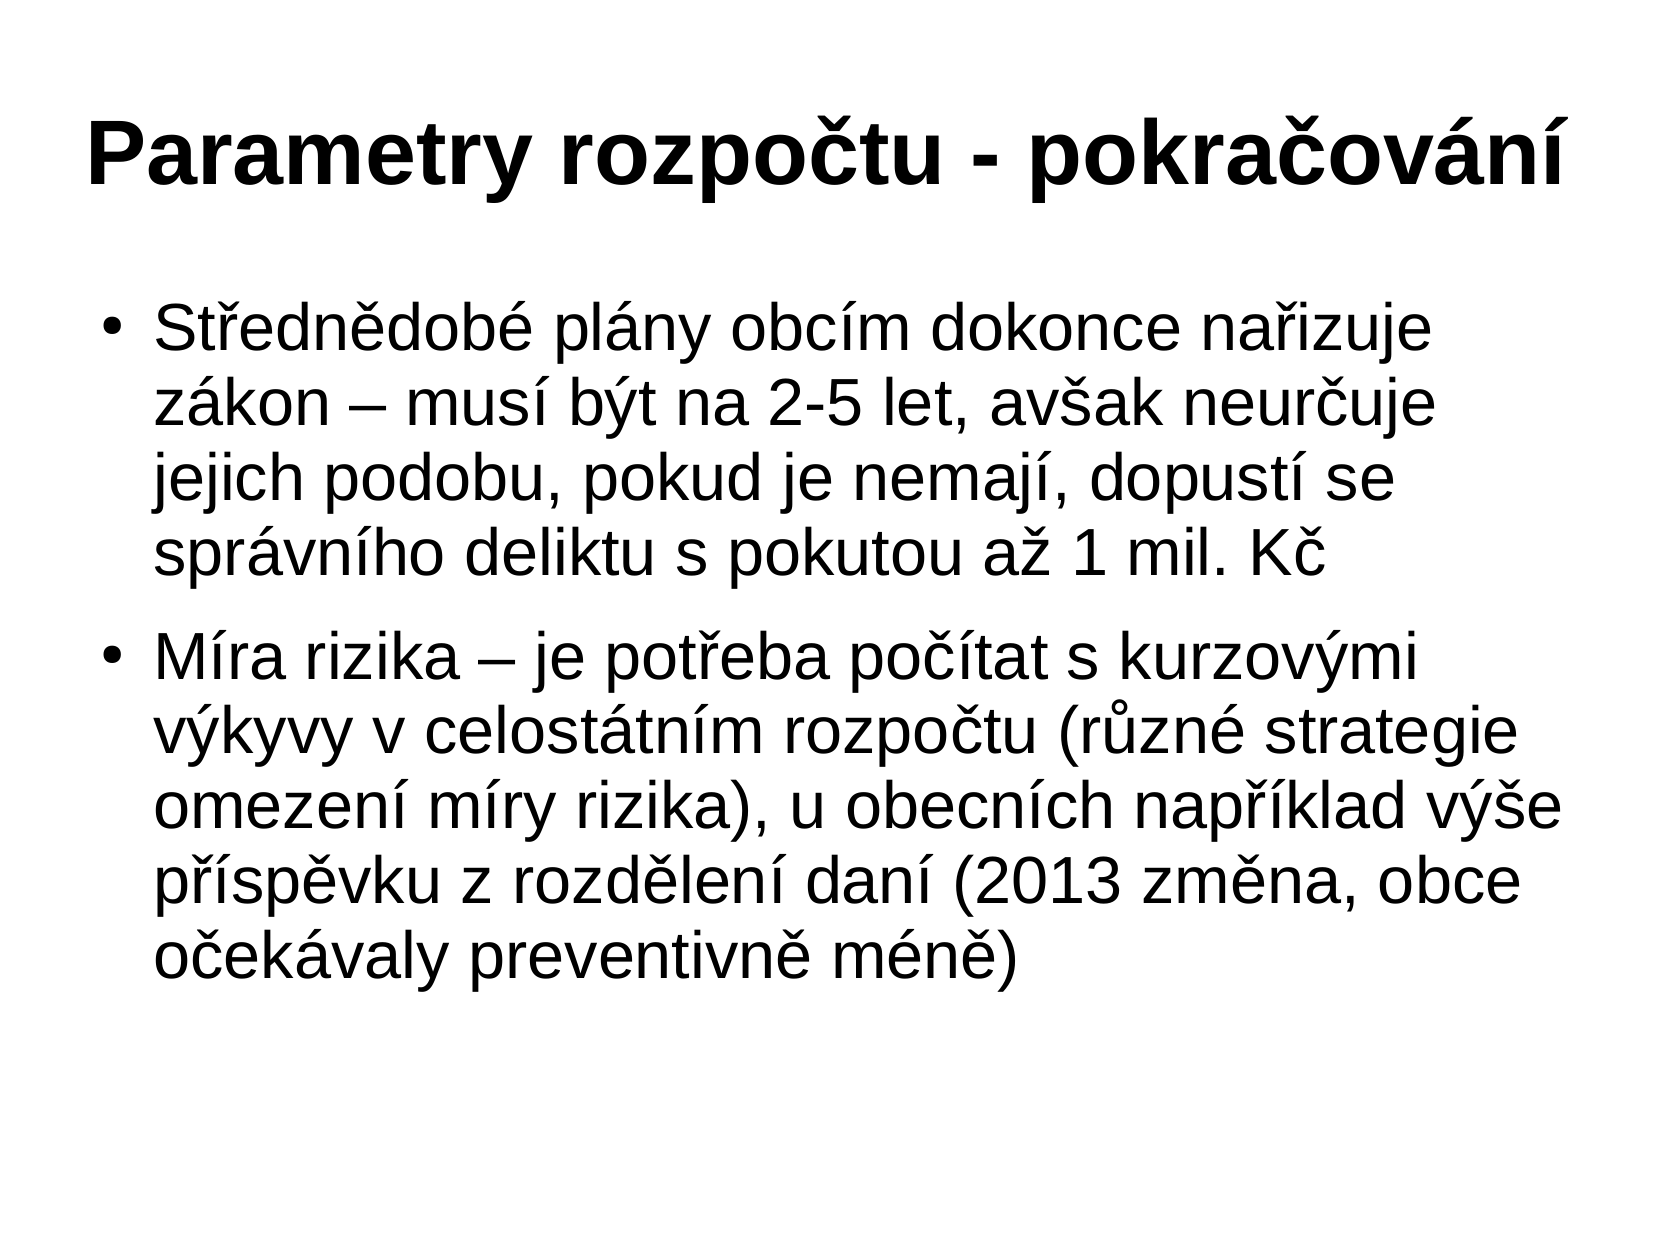

# Parametry rozpočtu - pokračování
Střednědobé plány obcím dokonce nařizuje zákon – musí být na 2-5 let, avšak neurčuje jejich podobu, pokud je nemají, dopustí se správního deliktu s pokutou až 1 mil. Kč
Míra rizika – je potřeba počítat s kurzovými výkyvy v celostátním rozpočtu (různé strategie omezení míry rizika), u obecních například výše příspěvku z rozdělení daní (2013 změna, obce očekávaly preventivně méně)